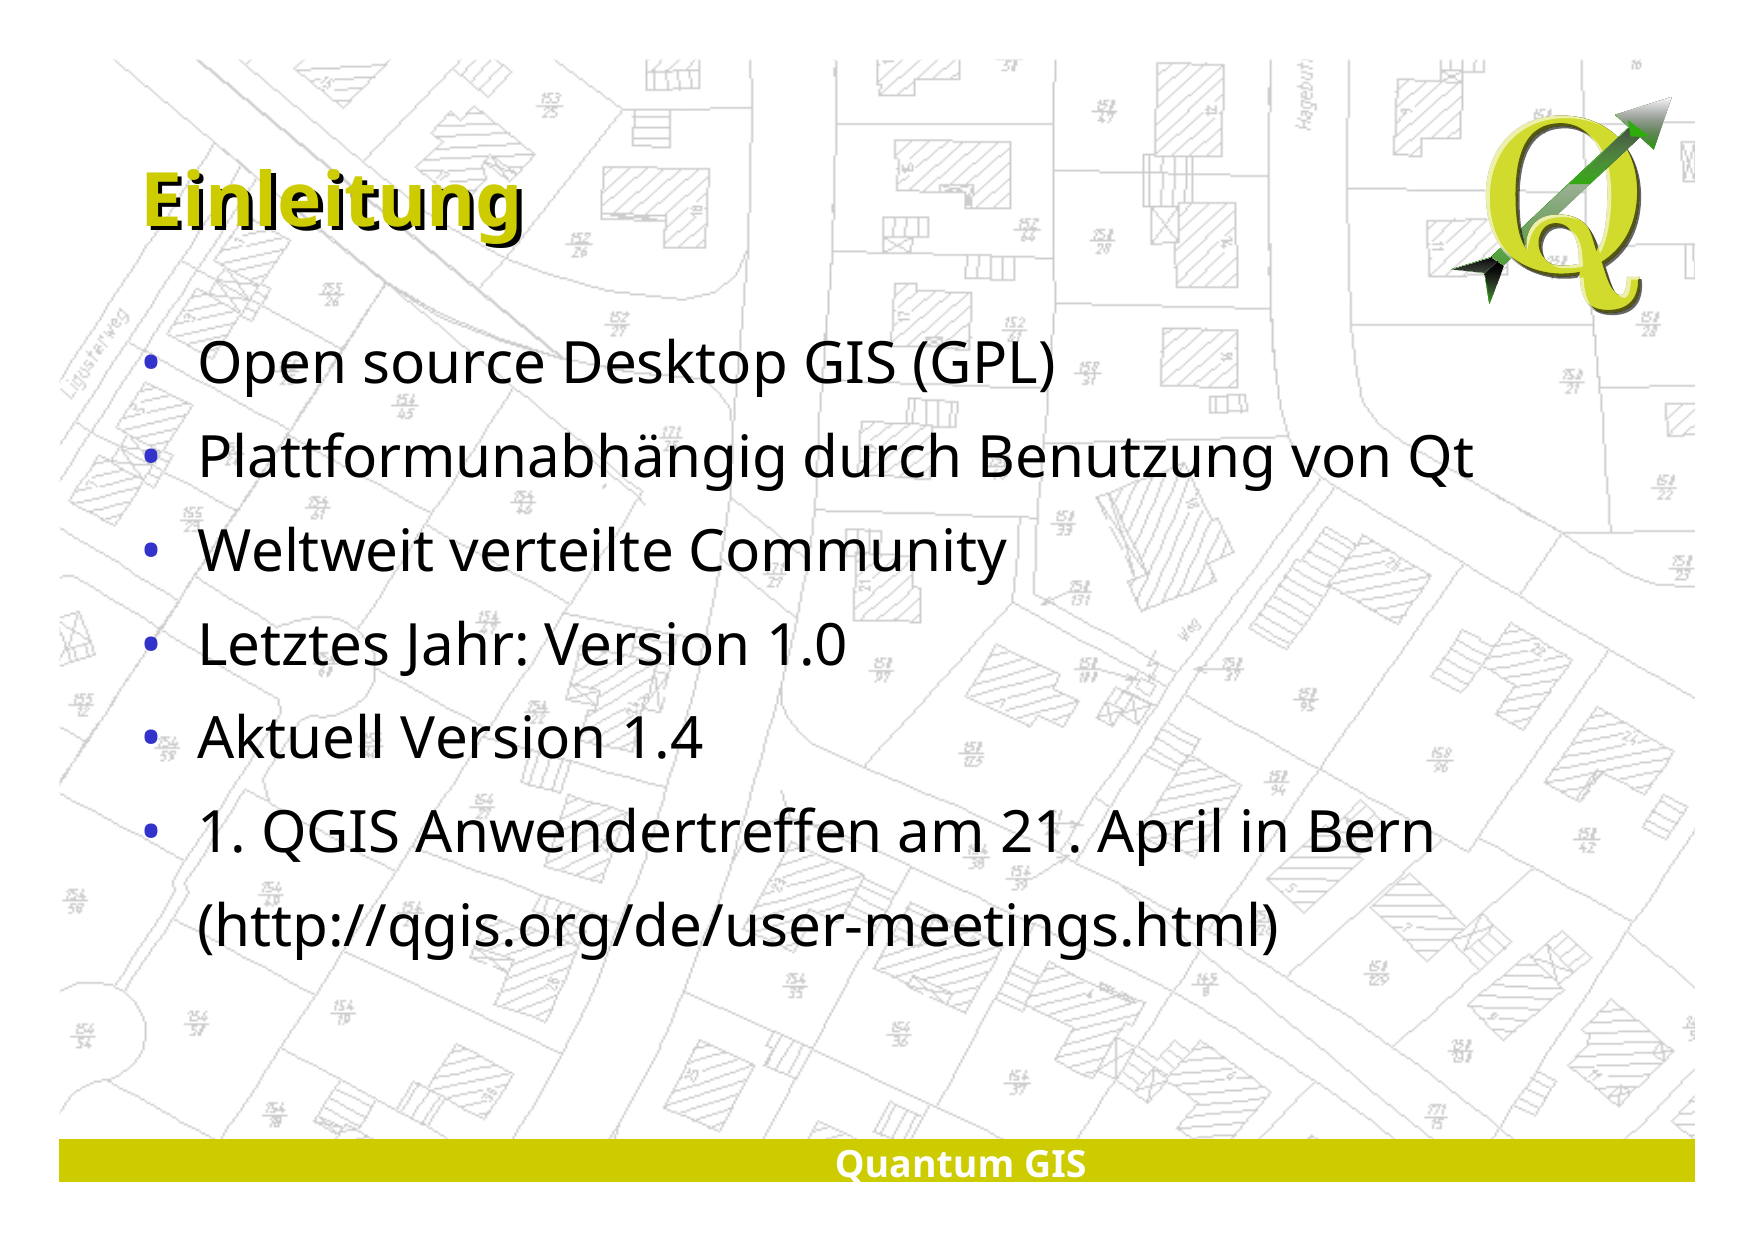

# Einleitung
Open source Desktop GIS (GPL)
Plattformunabhängig durch Benutzung von Qt
Weltweit verteilte Community
Letztes Jahr: Version 1.0
Aktuell Version 1.4
1. QGIS Anwendertreffen am 21. April in Bern
(http://qgis.org/de/user-meetings.html)